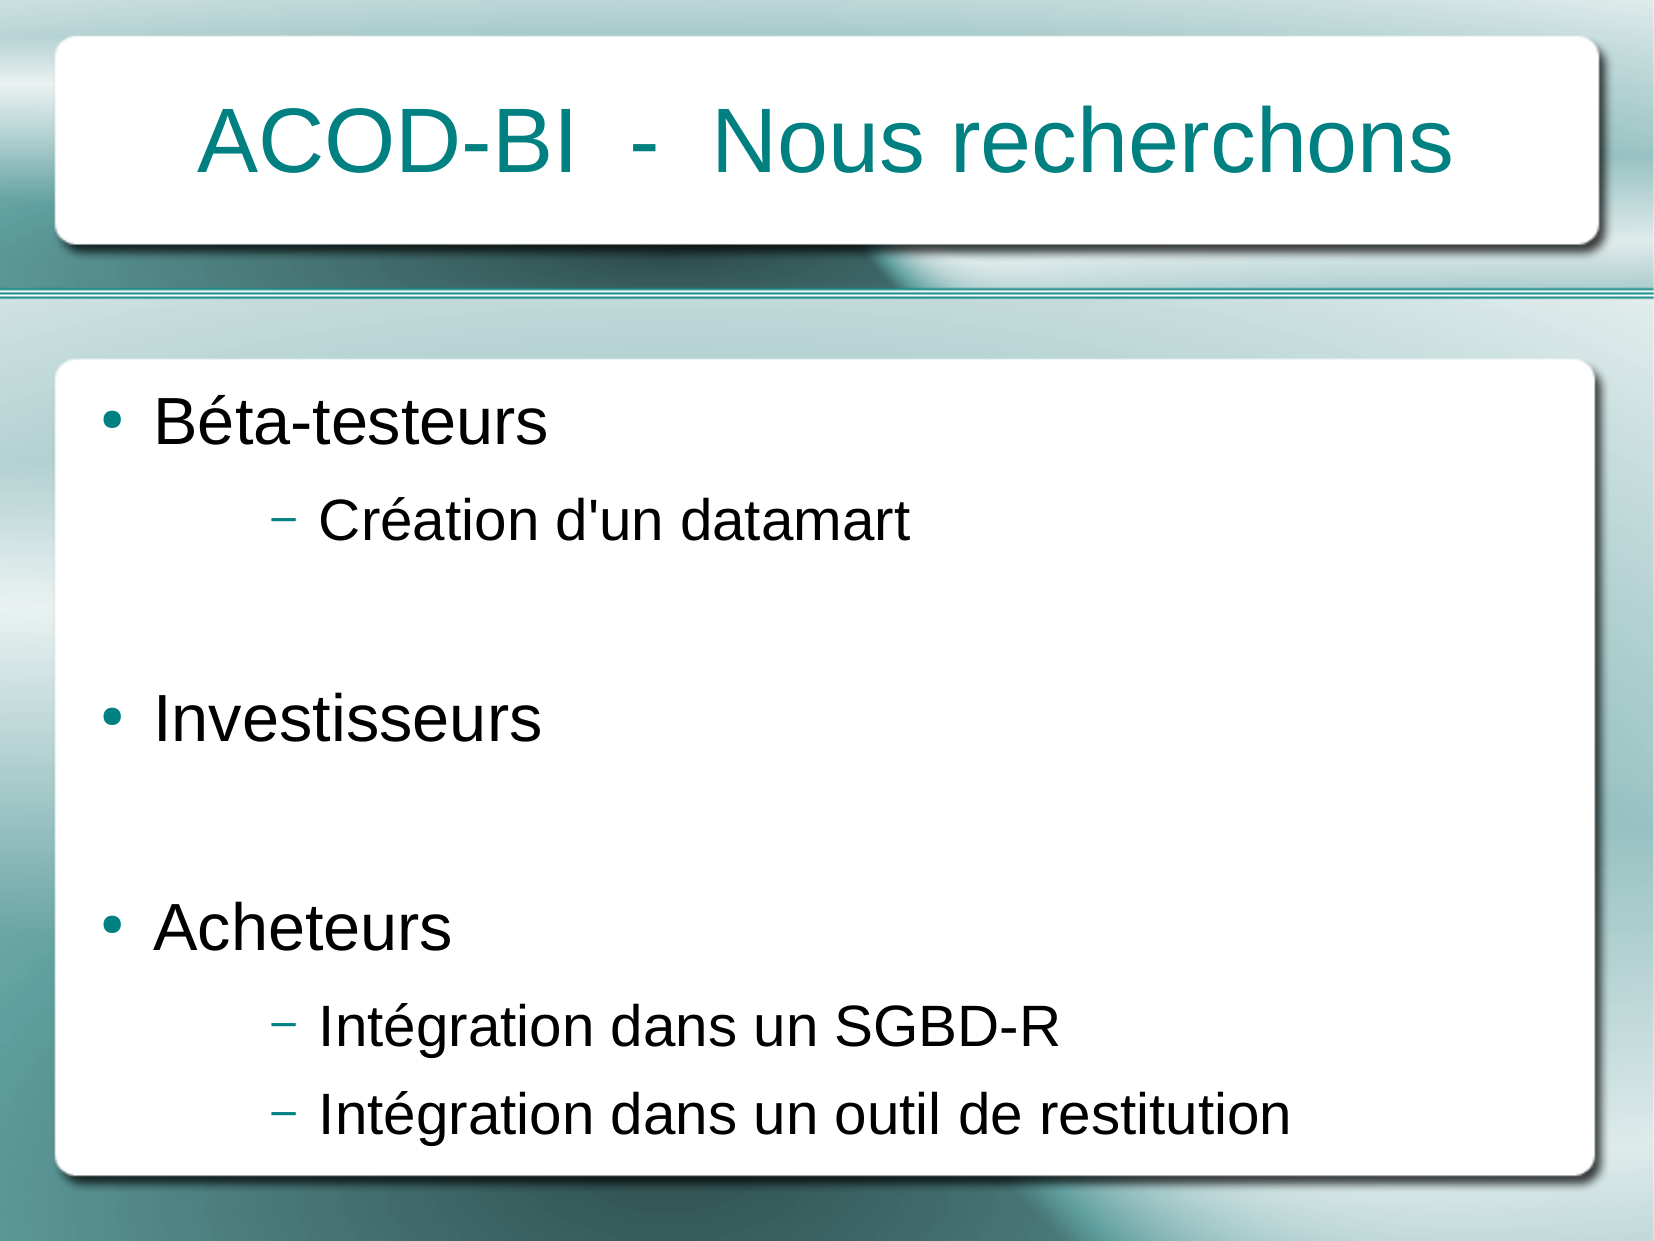

# ACOD-BI - Nous recherchons
Béta-testeurs
Création d'un datamart
Investisseurs
Acheteurs
Intégration dans un SGBD-R
Intégration dans un outil de restitution